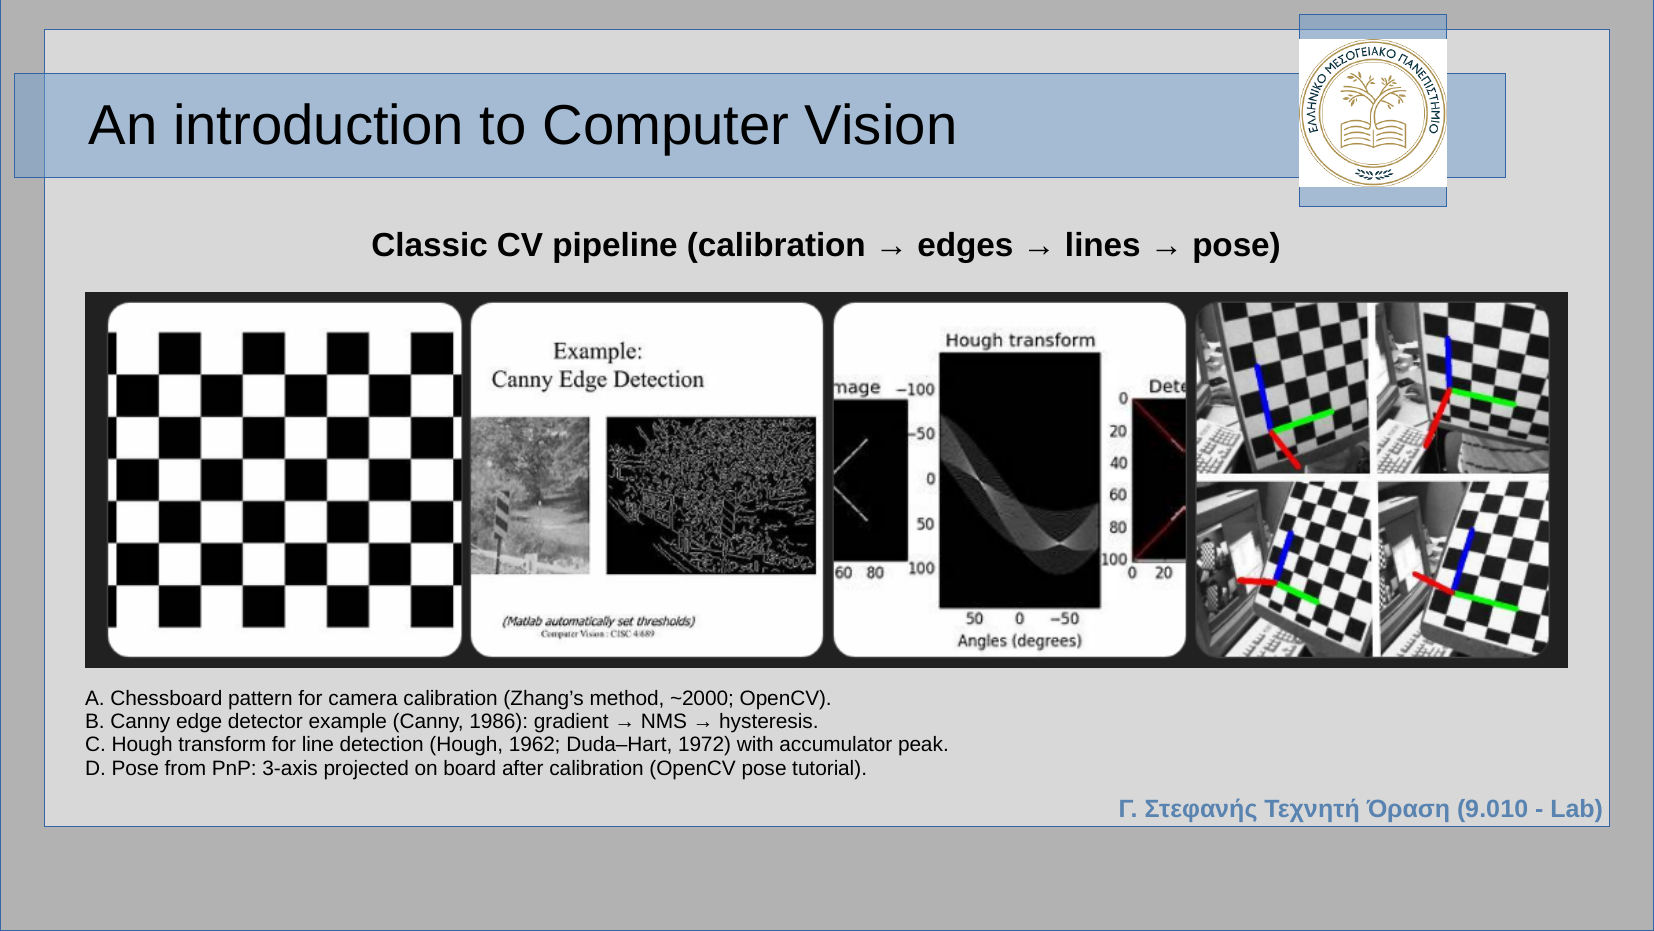

# An introduction to Computer Vision
Classic CV pipeline (calibration → edges → lines → pose)
A. Chessboard pattern for camera calibration (Zhang’s method, ~2000; OpenCV).
B. Canny edge detector example (Canny, 1986): gradient → NMS → hysteresis.
C. Hough transform for line detection (Hough, 1962; Duda–Hart, 1972) with accumulator peak.
D. Pose from PnP: 3-axis projected on board after calibration (OpenCV pose tutorial).
Γ. Στεφανής Τεχνητή Όραση (9.010 - Lab)